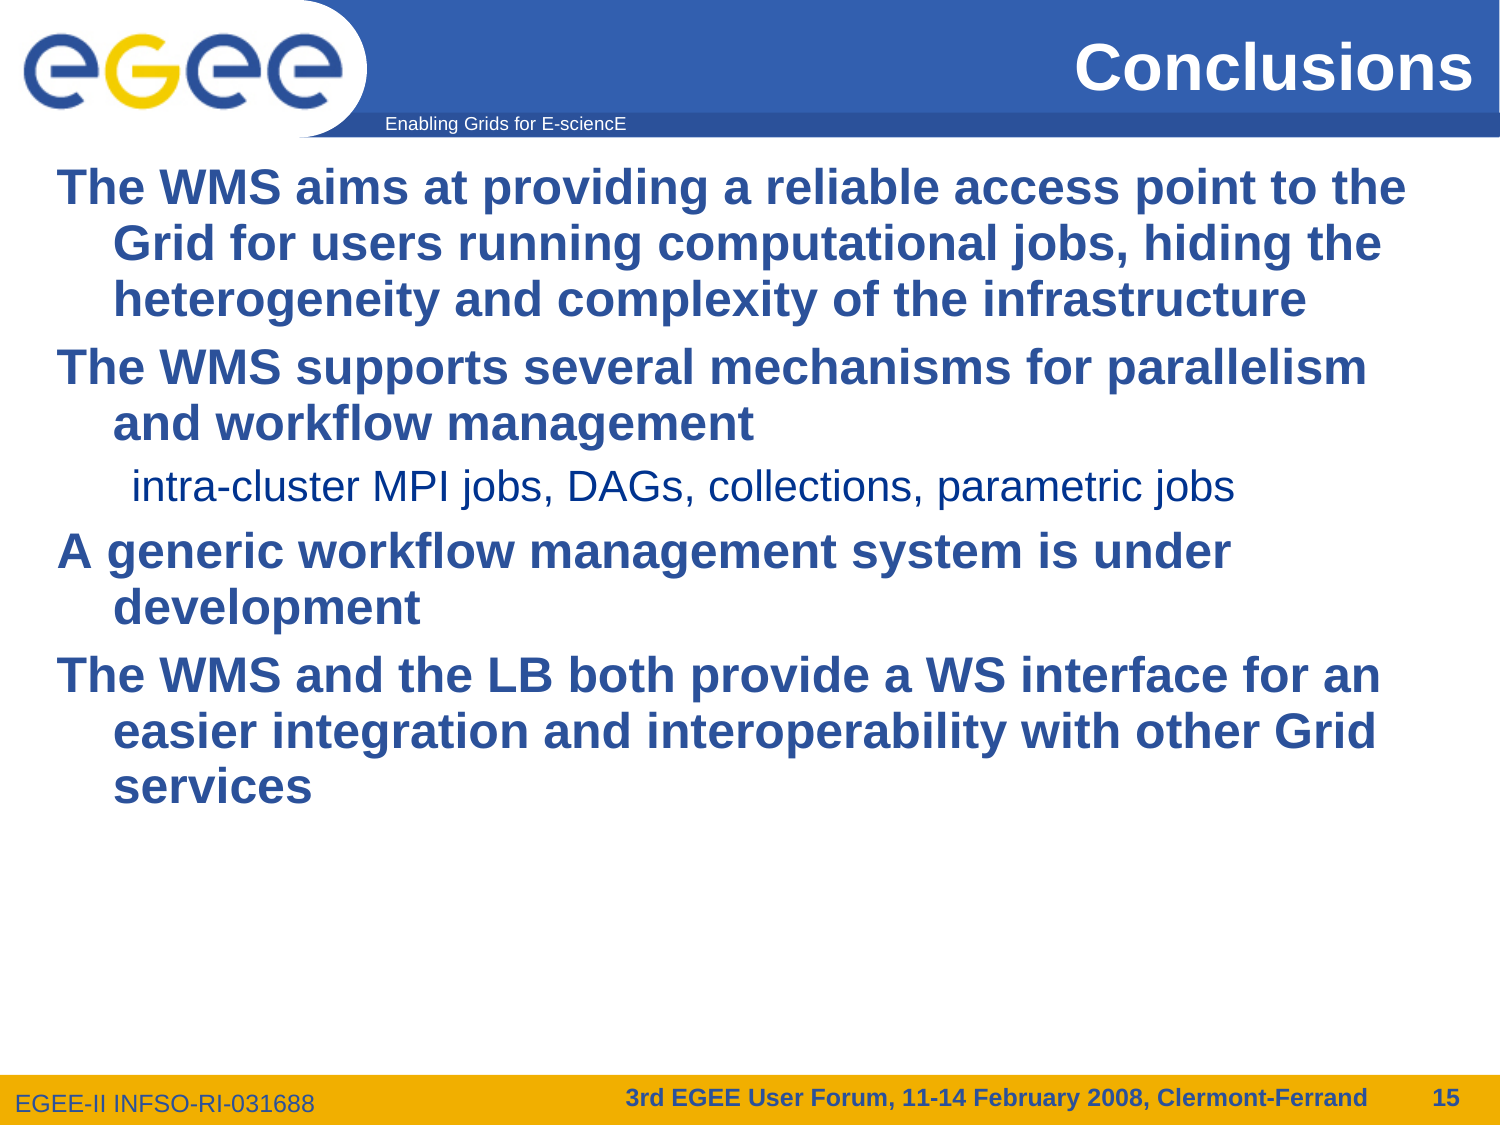

# Conclusions
The WMS aims at providing a reliable access point to the Grid for users running computational jobs, hiding the heterogeneity and complexity of the infrastructure
The WMS supports several mechanisms for parallelism and workflow management
intra-cluster MPI jobs, DAGs, collections, parametric jobs
A generic workflow management system is under development
The WMS and the LB both provide a WS interface for an easier integration and interoperability with other Grid services
3rd EGEE User Forum, 11-14 February 2008, Clermont-Ferrand
15